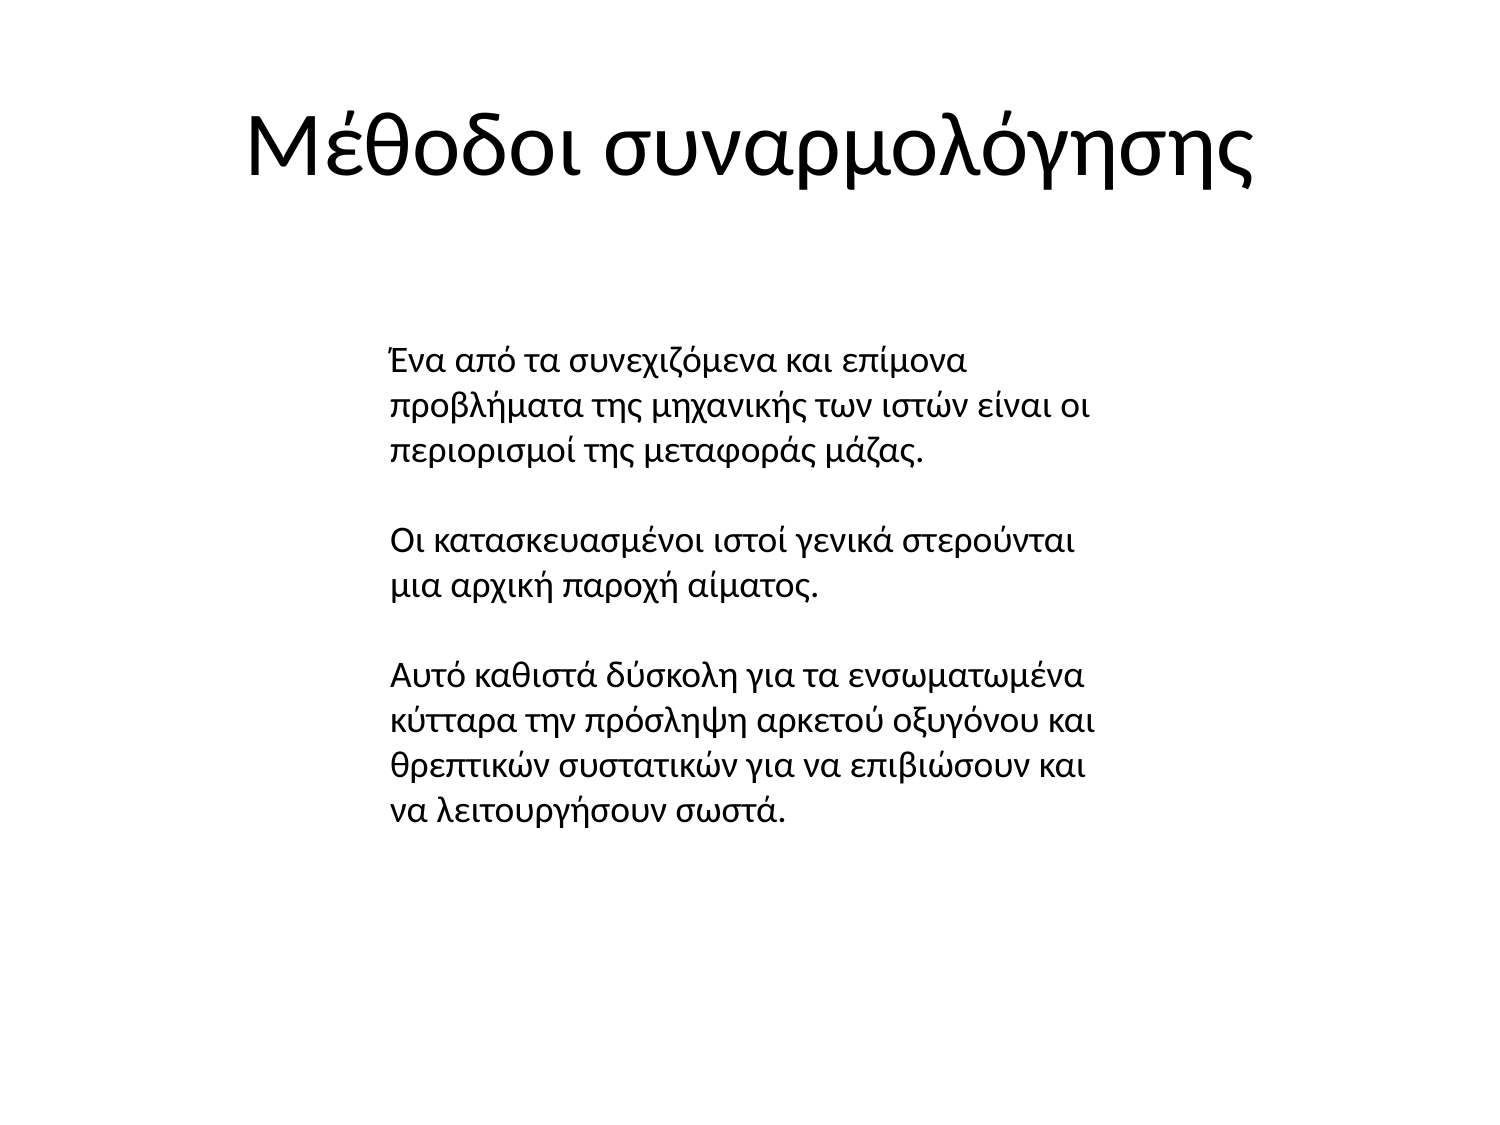

# Μέθοδοι συναρμολόγησης
Ένα από τα συνεχιζόμενα και επίμονα προβλήματα της μηχανικής των ιστών είναι οι περιορισμοί της μεταφοράς μάζας.
Οι κατασκευασμένοι ιστοί γενικά στερούνται μια αρχική παροχή αίματος.
Αυτό καθιστά δύσκολη για τα ενσωματωμένα κύτταρα την πρόσληψη αρκετού οξυγόνου και θρεπτικών συστατικών για να επιβιώσουν και να λειτουργήσουν σωστά.